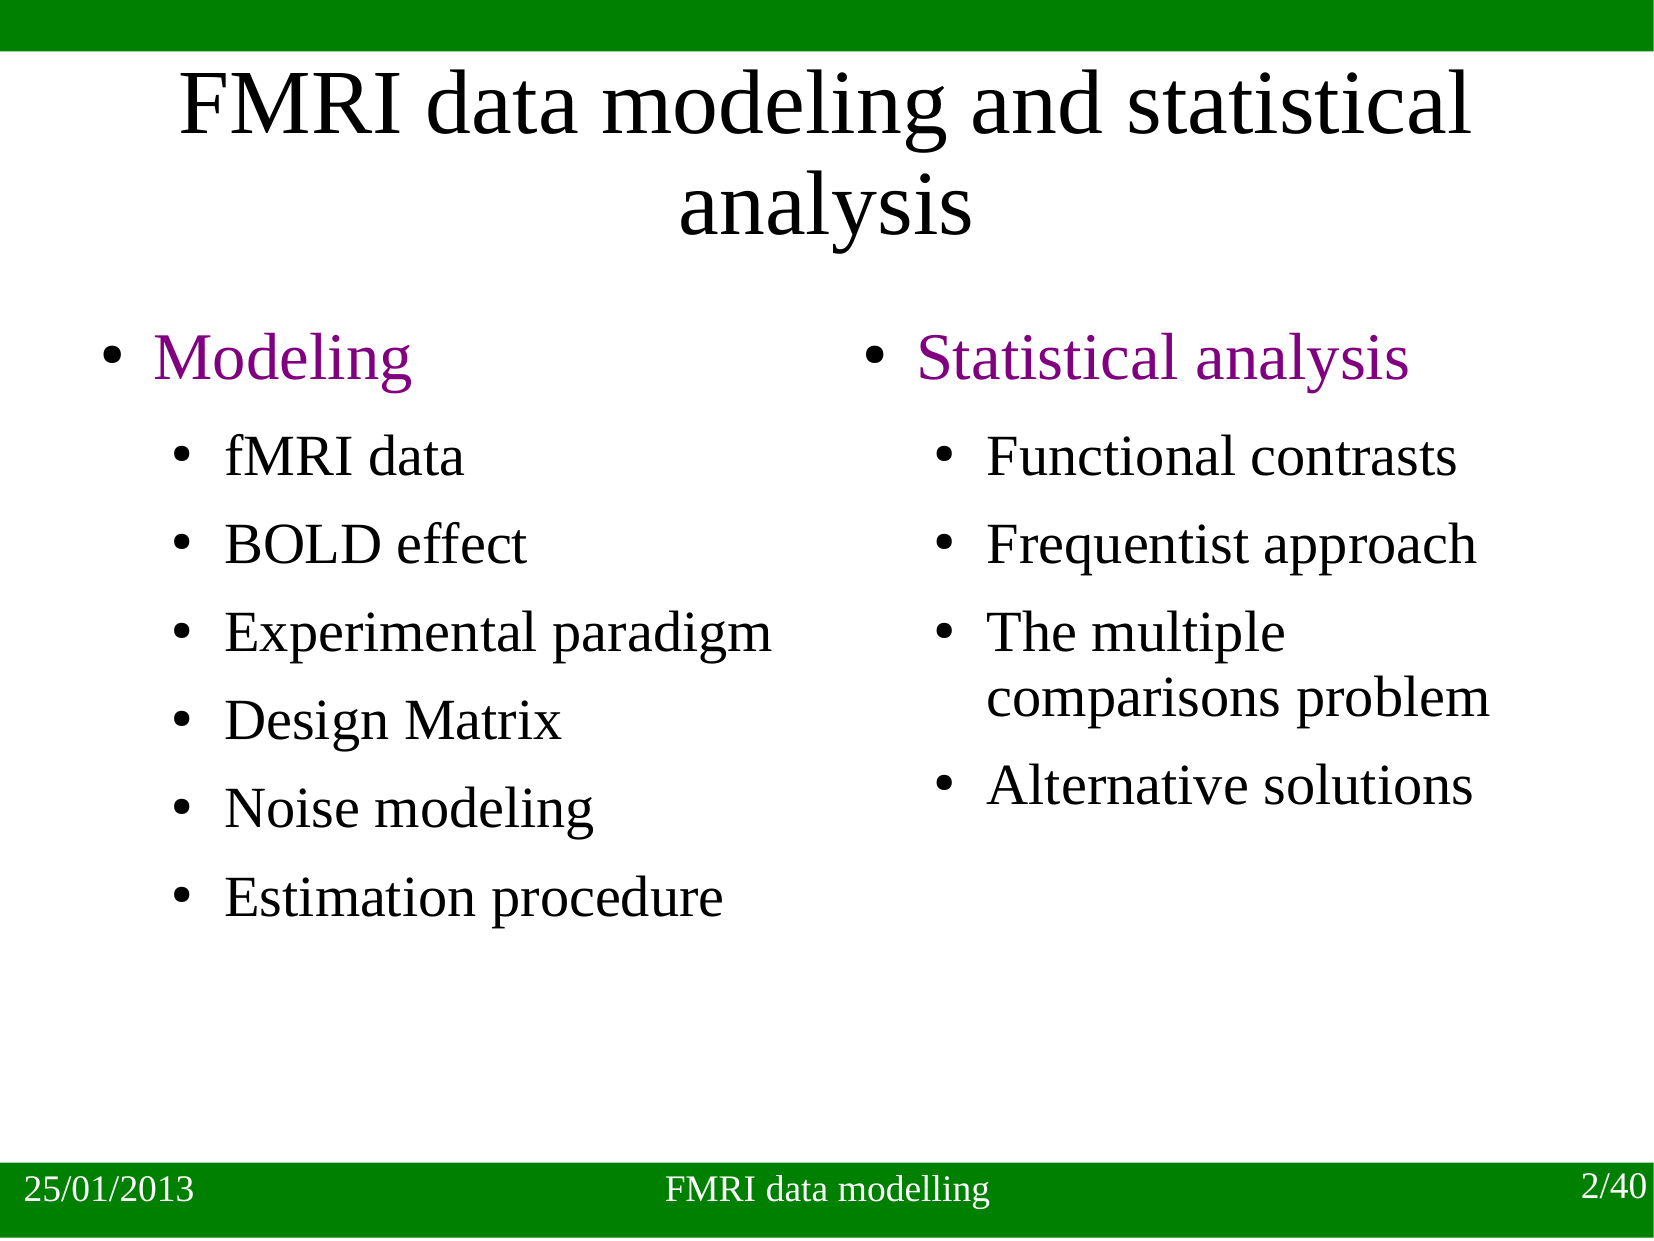

# FMRI data modeling and statistical analysis
Modeling
fMRI data
BOLD effect
Experimental paradigm
Design Matrix
Noise modeling
Estimation procedure
Statistical analysis
Functional contrasts
Frequentist approach
The multiple comparisons problem
Alternative solutions
2